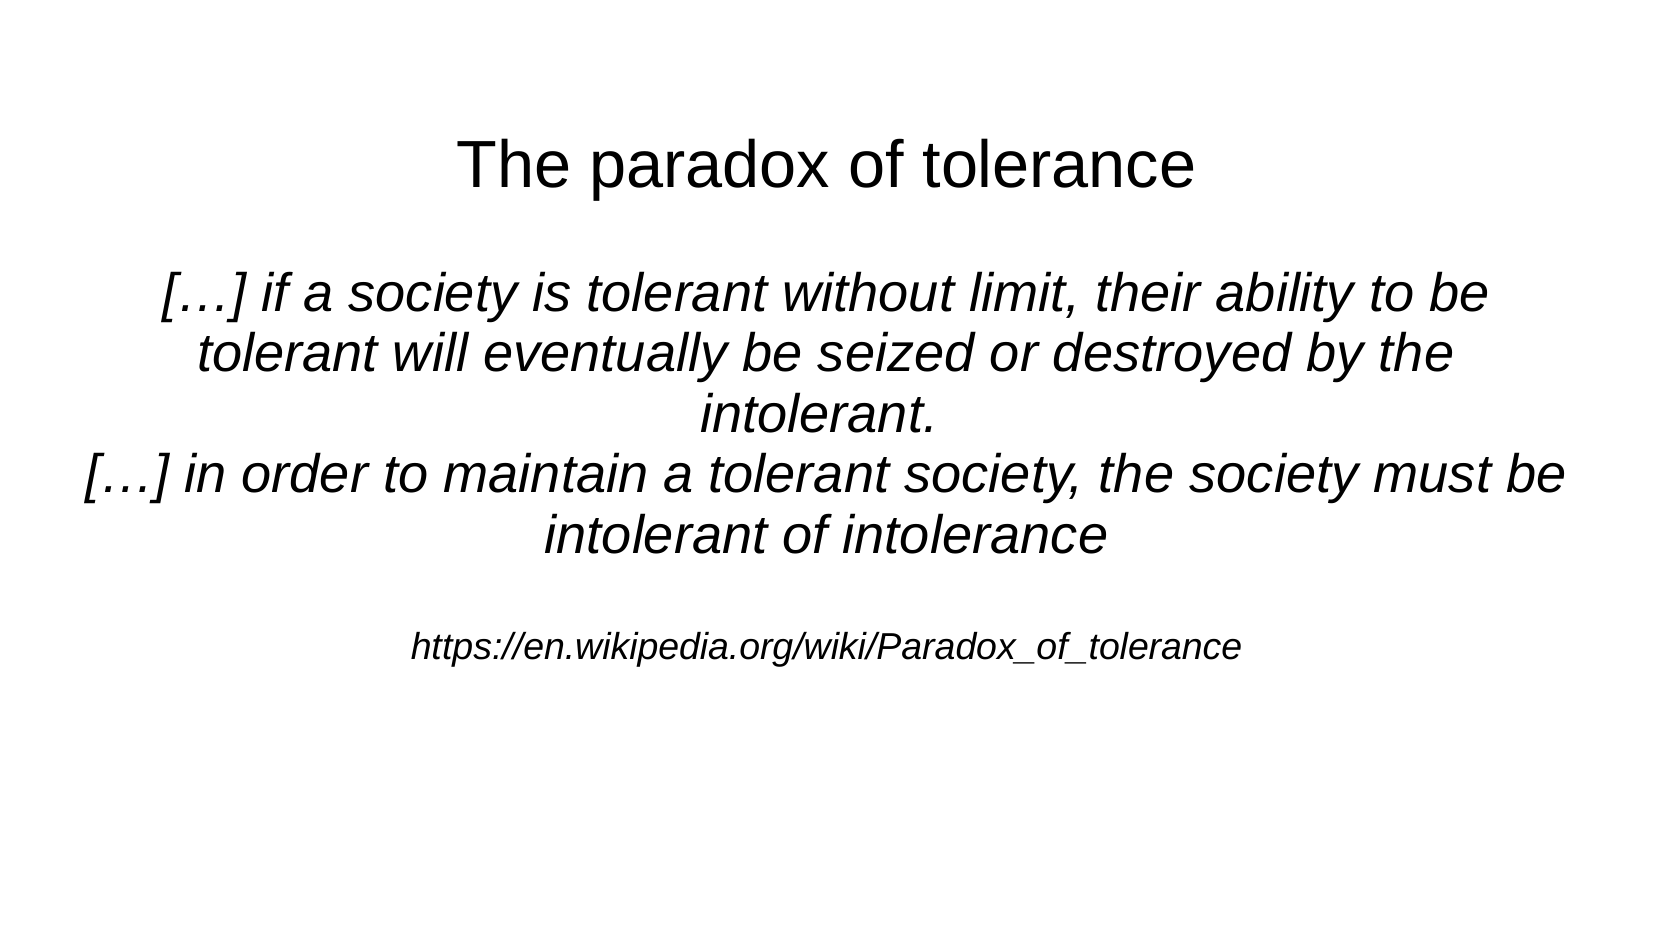

# The paradox of tolerance
[…] if a society is tolerant without limit, their ability to be tolerant will eventually be seized or destroyed by the intolerant.
[…] in order to maintain a tolerant society, the society must be intolerant of intolerance
https://en.wikipedia.org/wiki/Paradox_of_tolerance